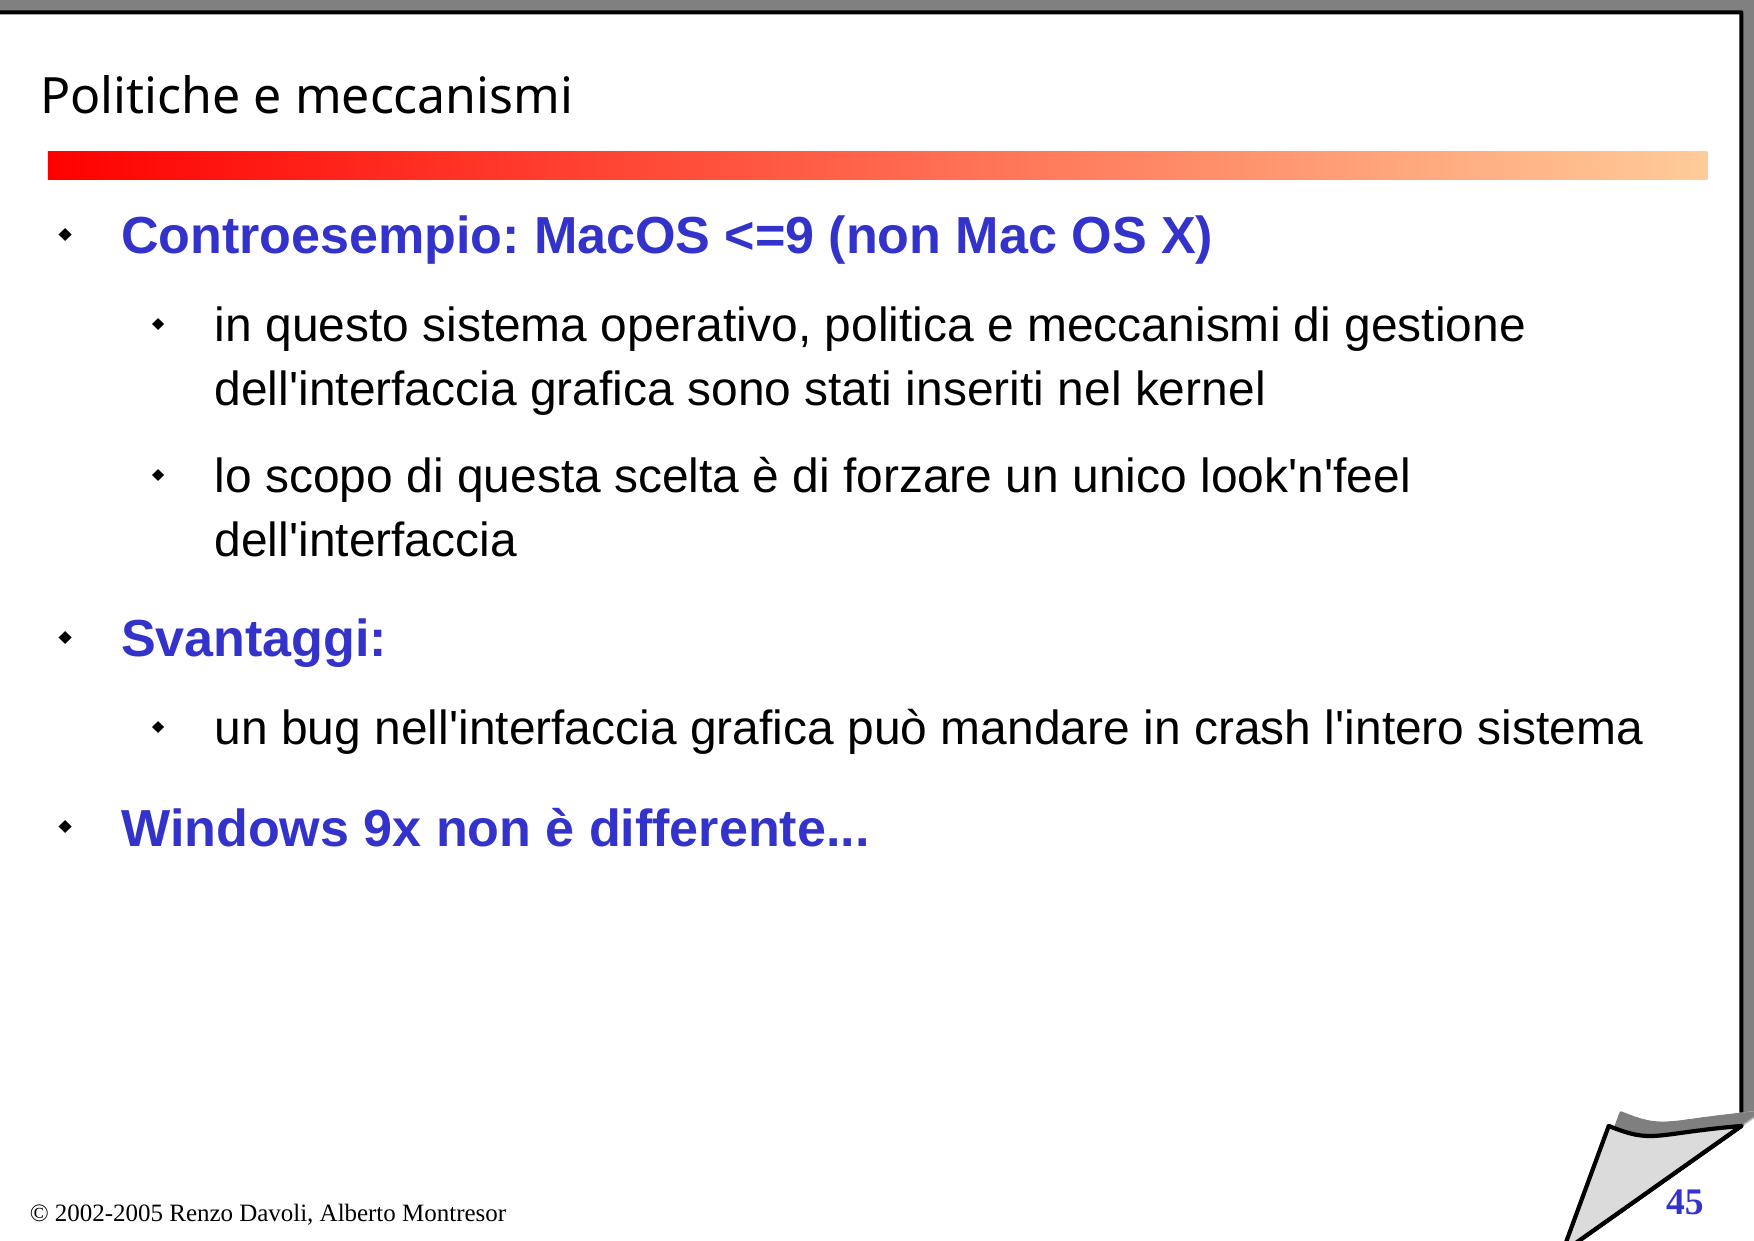

# Politiche e meccanismi
Controesempio: MacOS <=9 (non Mac OS X)
in questo sistema operativo, politica e meccanismi di gestione dell'interfaccia grafica sono stati inseriti nel kernel
lo scopo di questa scelta è di forzare un unico look'n'feel dell'interfaccia
Svantaggi:
un bug nell'interfaccia grafica può mandare in crash l'intero sistema
Windows 9x non è differente...